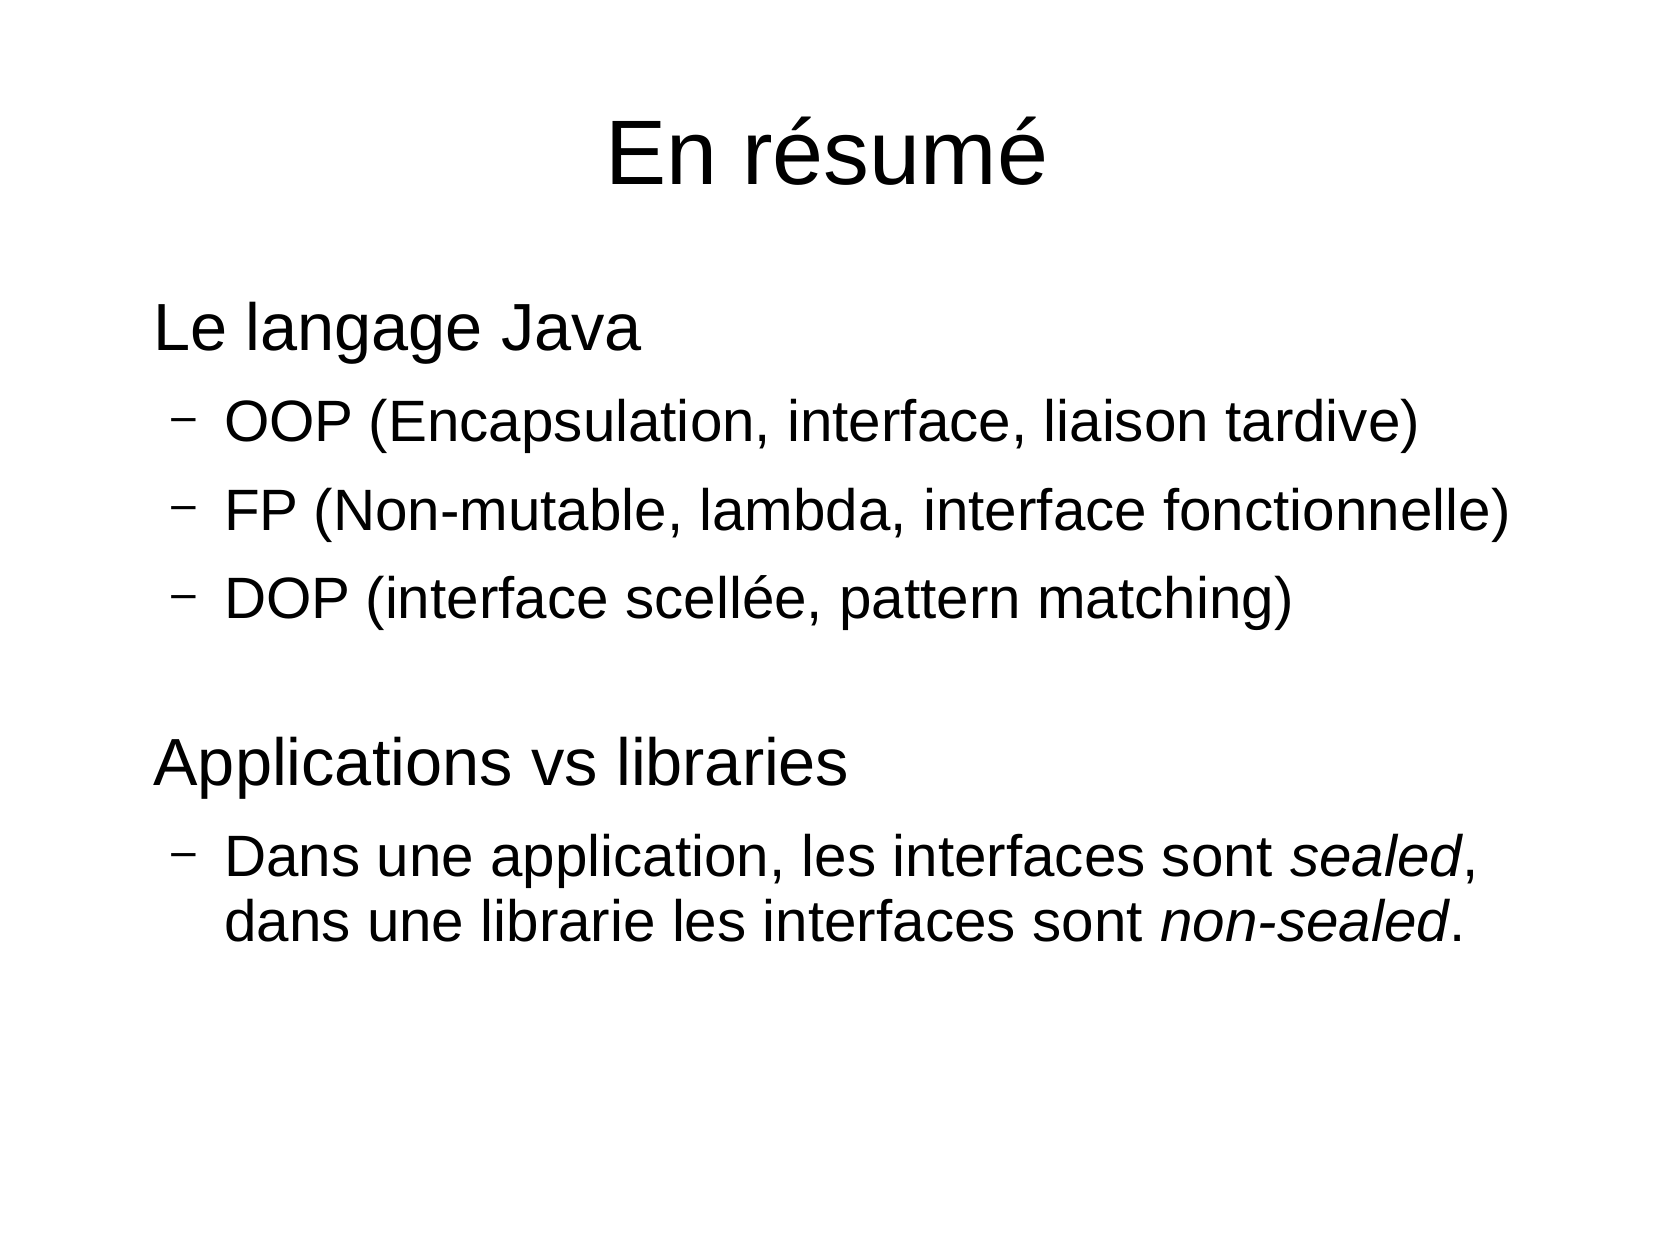

# En résumé
Le langage Java
OOP (Encapsulation, interface, liaison tardive)
FP (Non-mutable, lambda, interface fonctionnelle)
DOP (interface scellée, pattern matching)
Applications vs libraries
Dans une application, les interfaces sont sealed, dans une librarie les interfaces sont non-sealed.